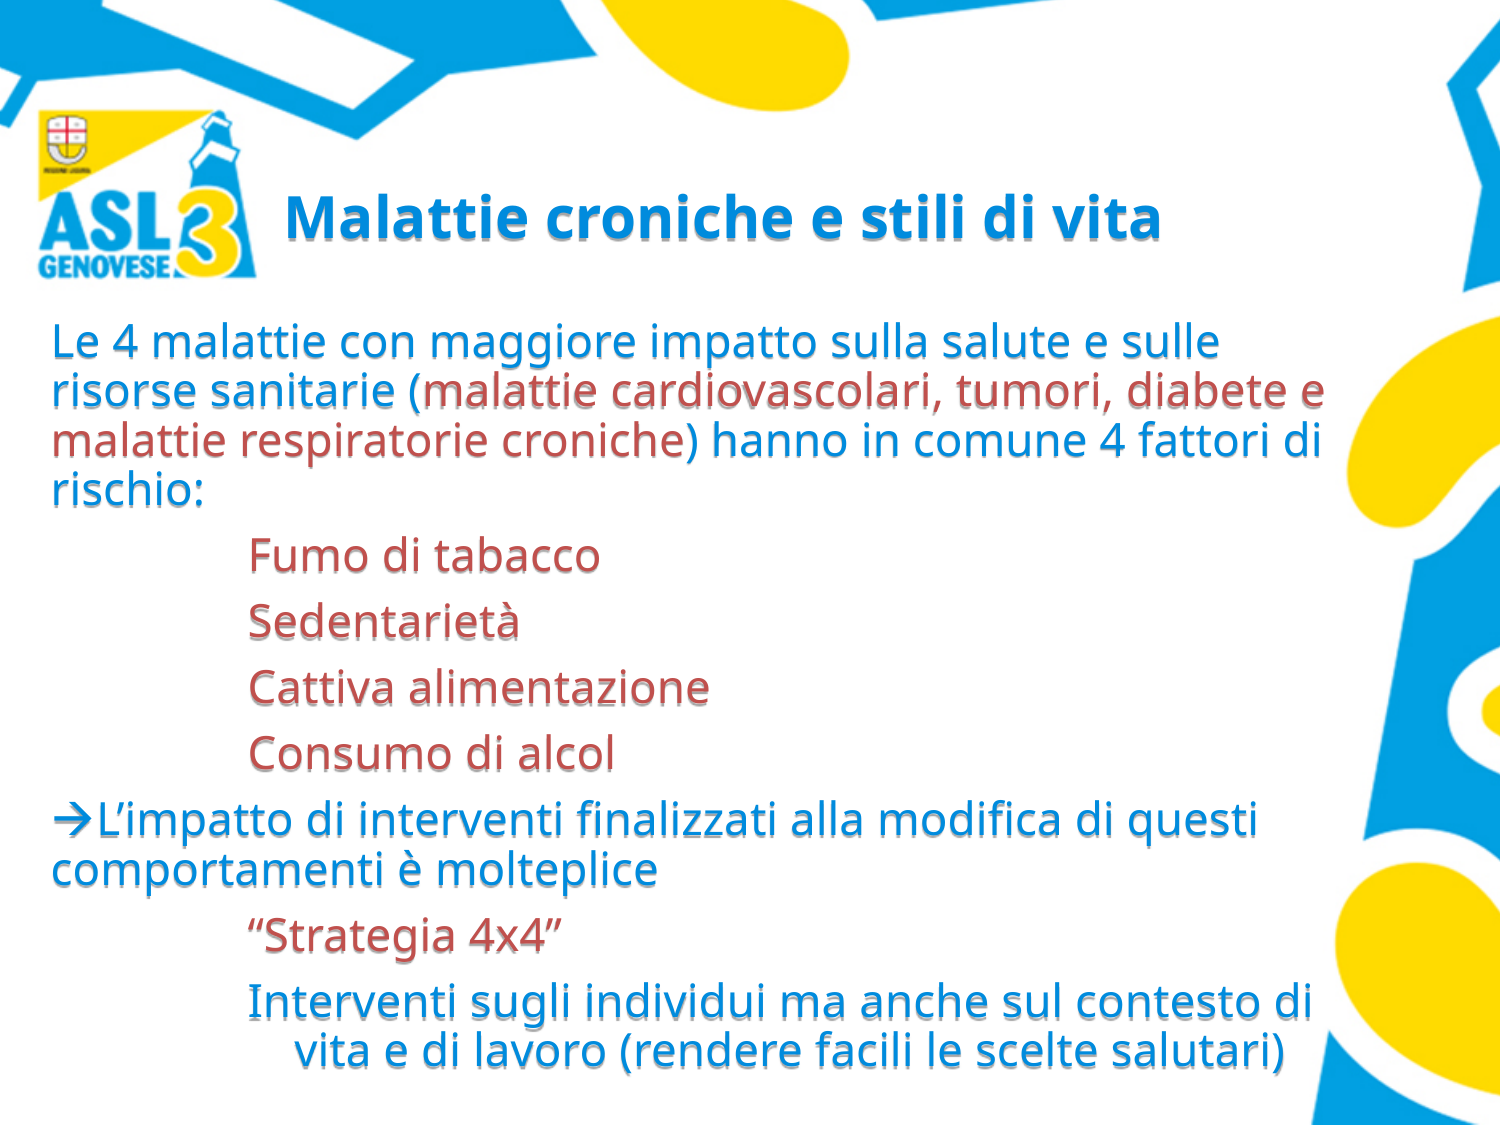

# Malattie croniche e stili di vita
Le 4 malattie con maggiore impatto sulla salute e sulle risorse sanitarie (malattie cardiovascolari, tumori, diabete e malattie respiratorie croniche) hanno in comune 4 fattori di rischio:
Fumo di tabacco
Sedentarietà
Cattiva alimentazione
Consumo di alcol
L’impatto di interventi finalizzati alla modifica di questi comportamenti è molteplice
“Strategia 4x4”
Interventi sugli individui ma anche sul contesto di vita e di lavoro (rendere facili le scelte salutari)